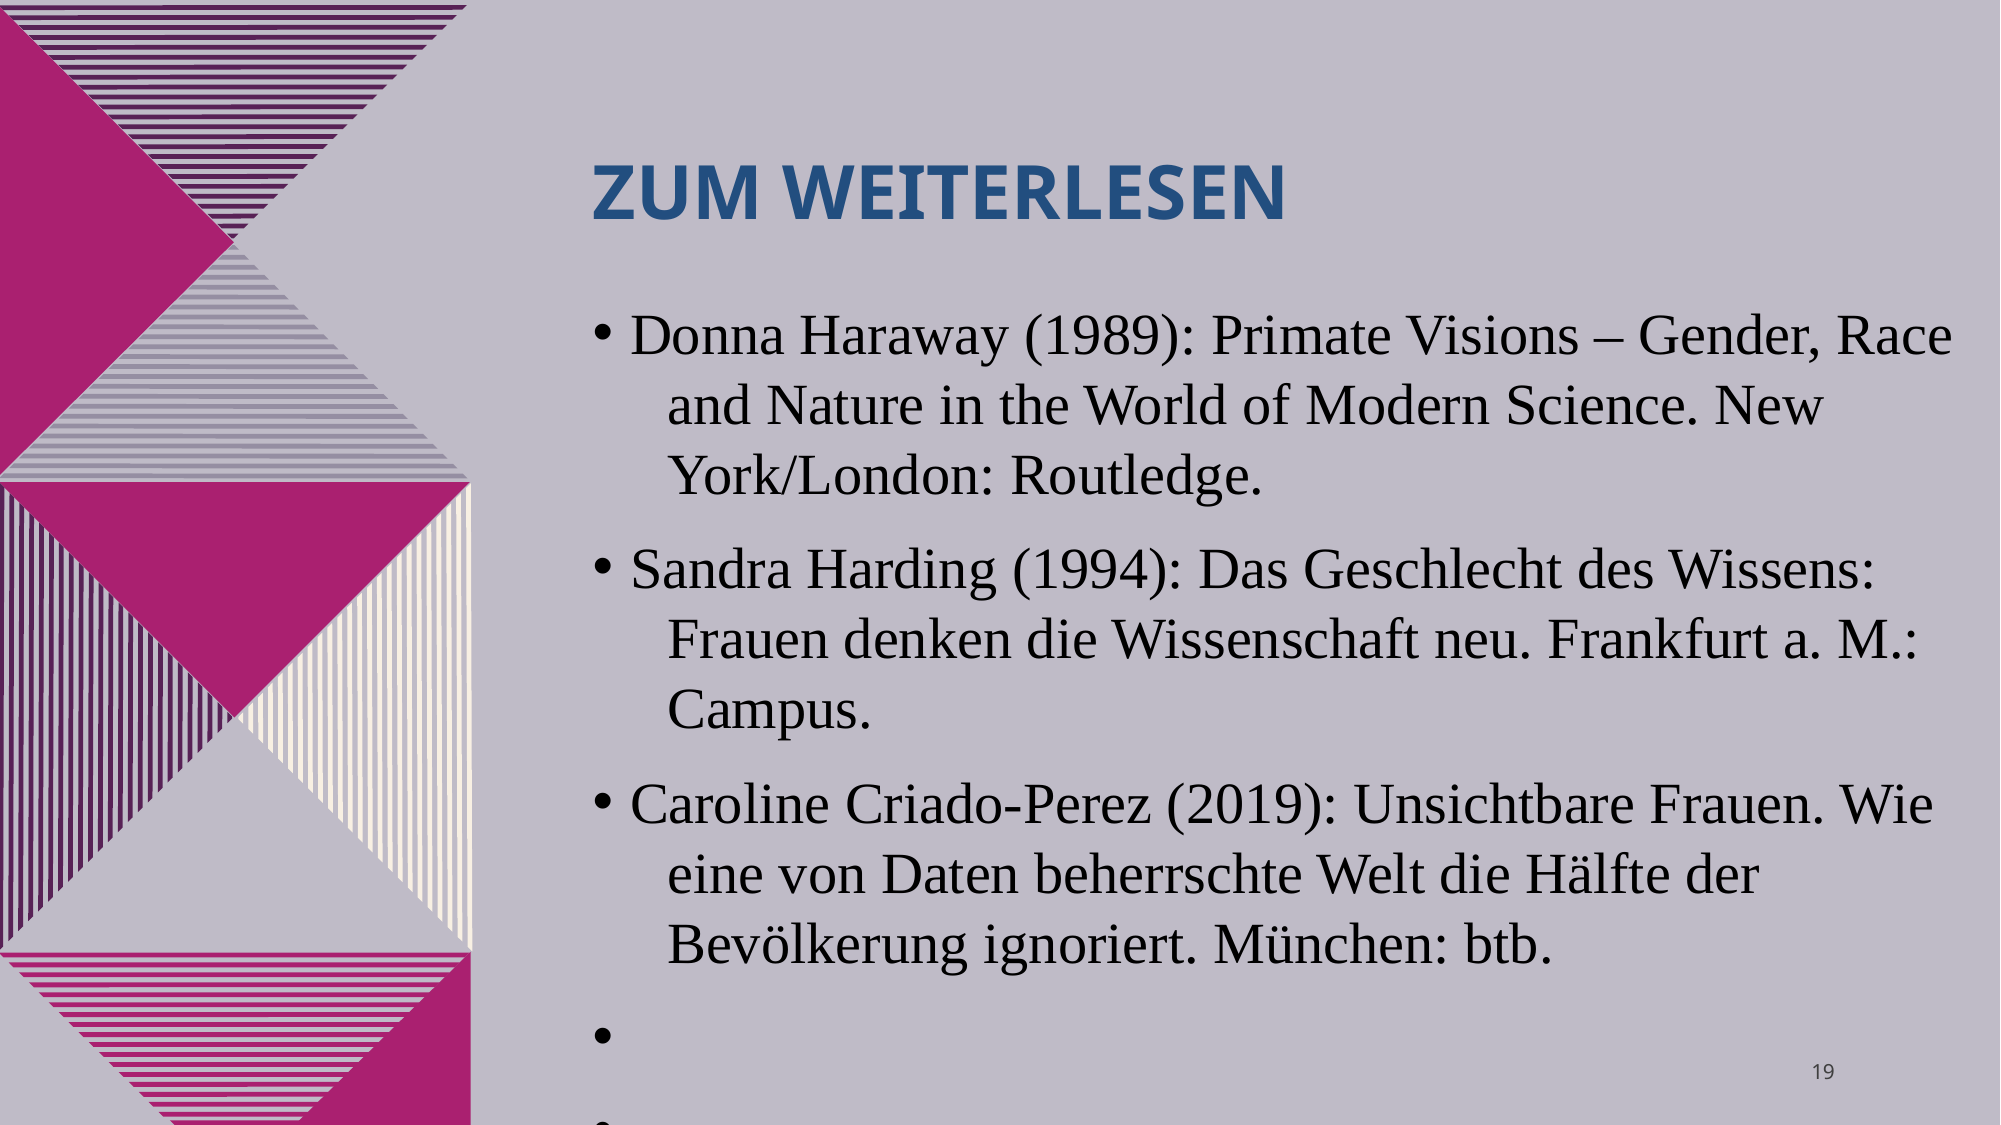

# Zum weiterlesen
Donna Haraway (1989): Primate Visions – Gender, Race and Nature in the World of Modern Science. New York/London: Routledge.
Sandra Harding (1994): Das Geschlecht des Wissens: Frauen denken die Wissenschaft neu. Frankfurt a. M.: Campus.
Caroline Criado-Perez (2019): Unsichtbare Frauen. Wie eine von Daten beherrschte Welt die Hälfte der Bevölkerung ignoriert. München: btb.